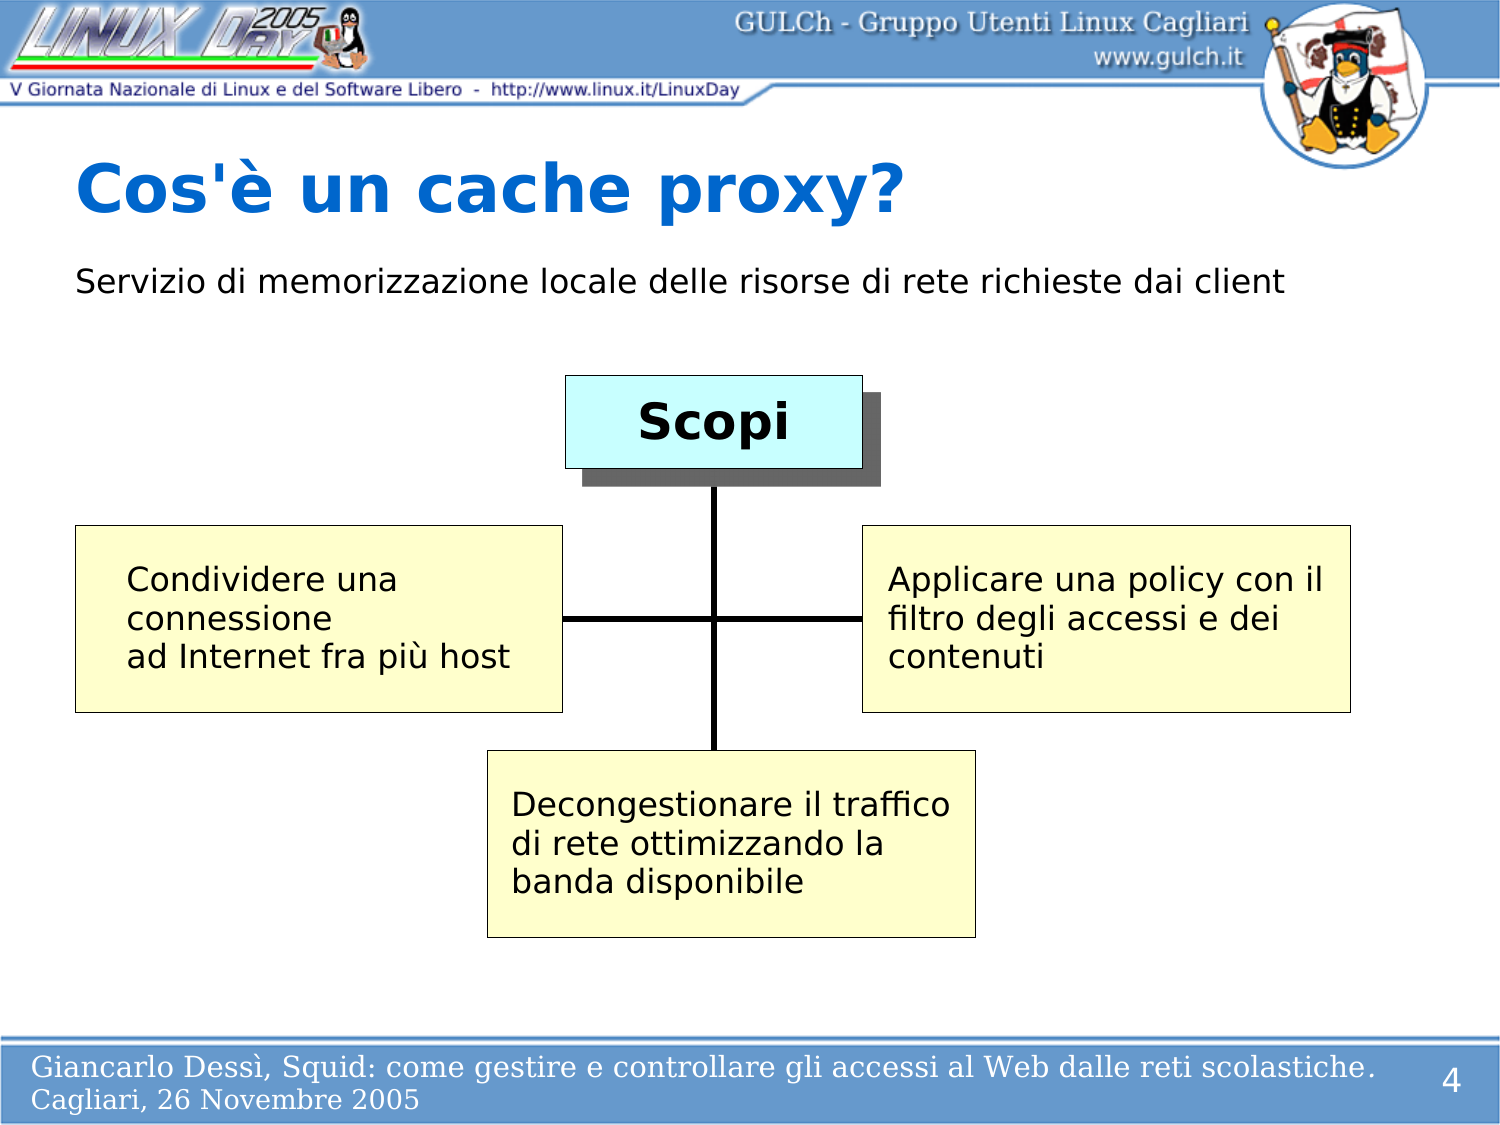

Cos'è un cache proxy?
Servizio di memorizzazione locale delle risorse di rete richieste dai client
Scopi
Condividere una connessione
ad Internet fra più host
Applicare una policy con il filtro degli accessi e dei contenuti
Decongestionare il traffico di rete ottimizzando la banda disponibile